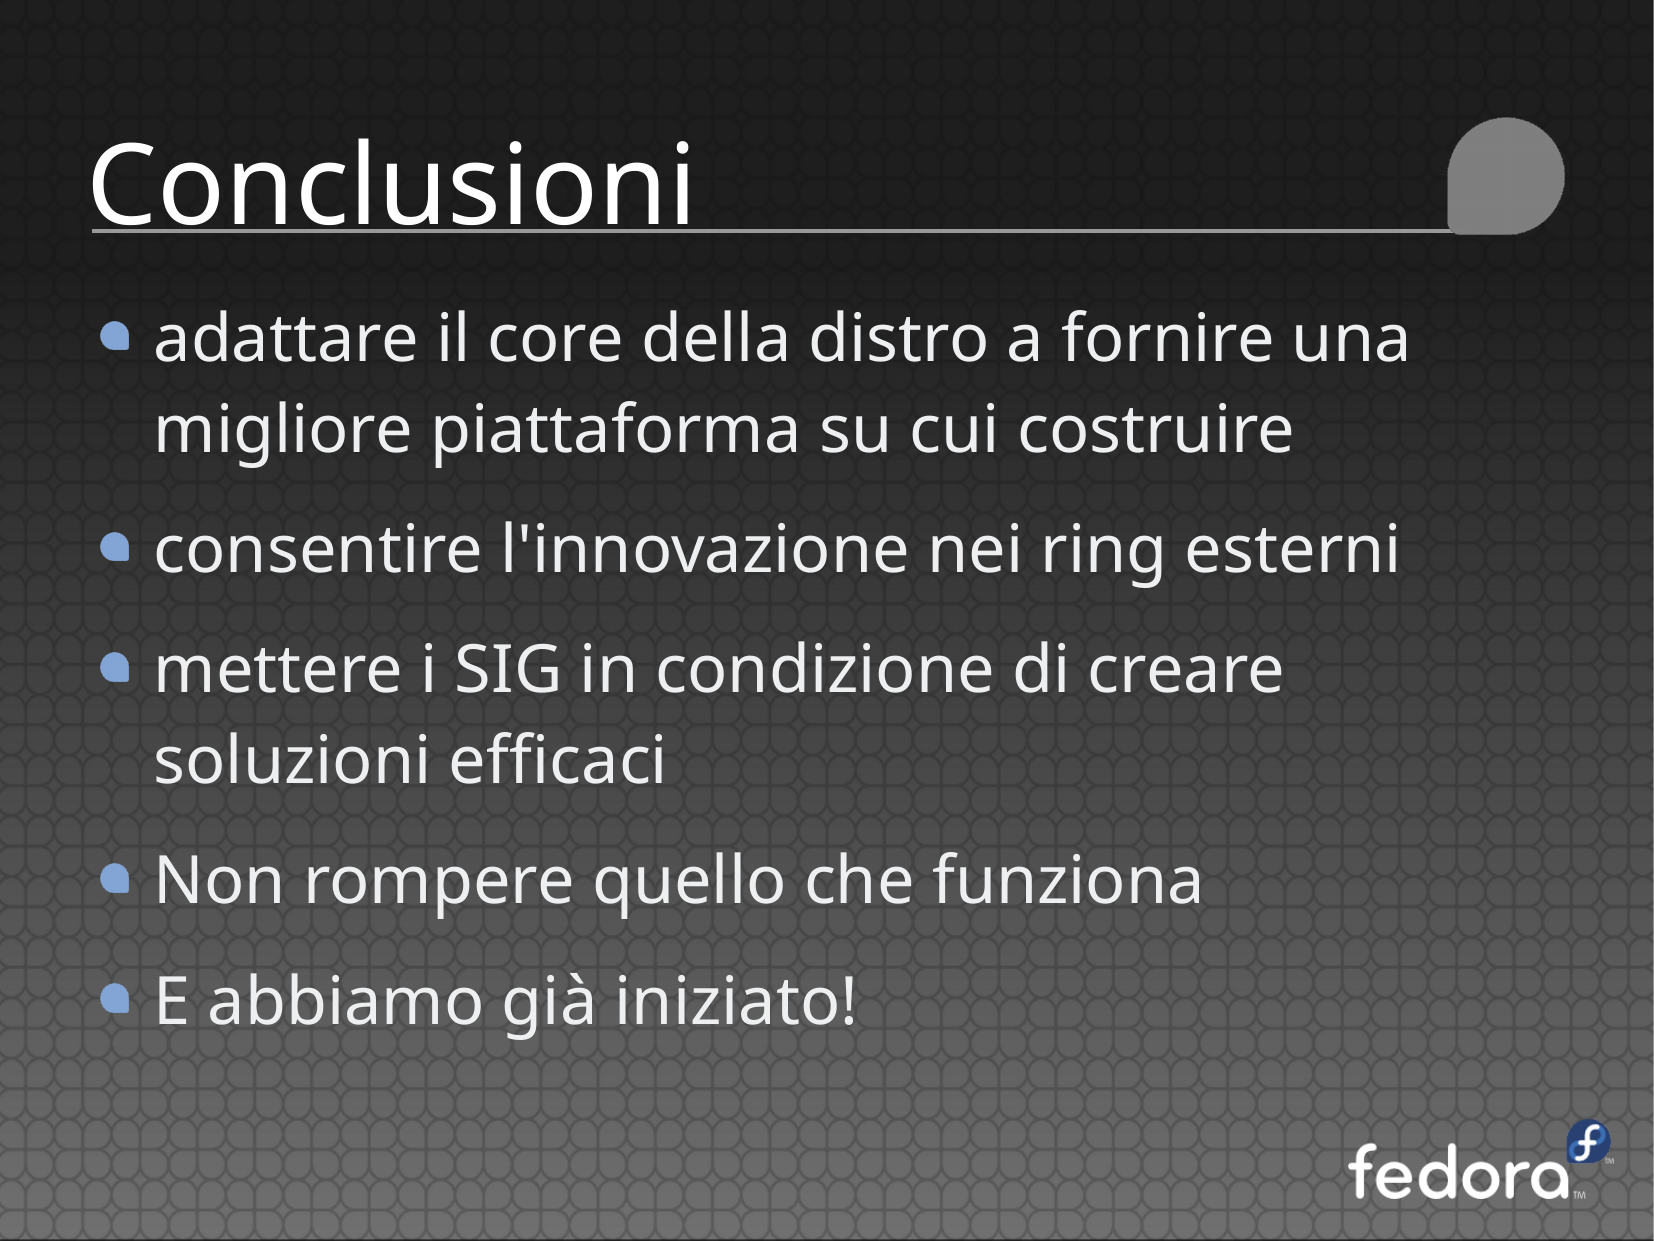

# Conclusioni
adattare il core della distro a fornire una migliore piattaforma su cui costruire
consentire l'innovazione nei ring esterni
mettere i SIG in condizione di creare soluzioni efficaci
Non rompere quello che funziona
E abbiamo già iniziato!